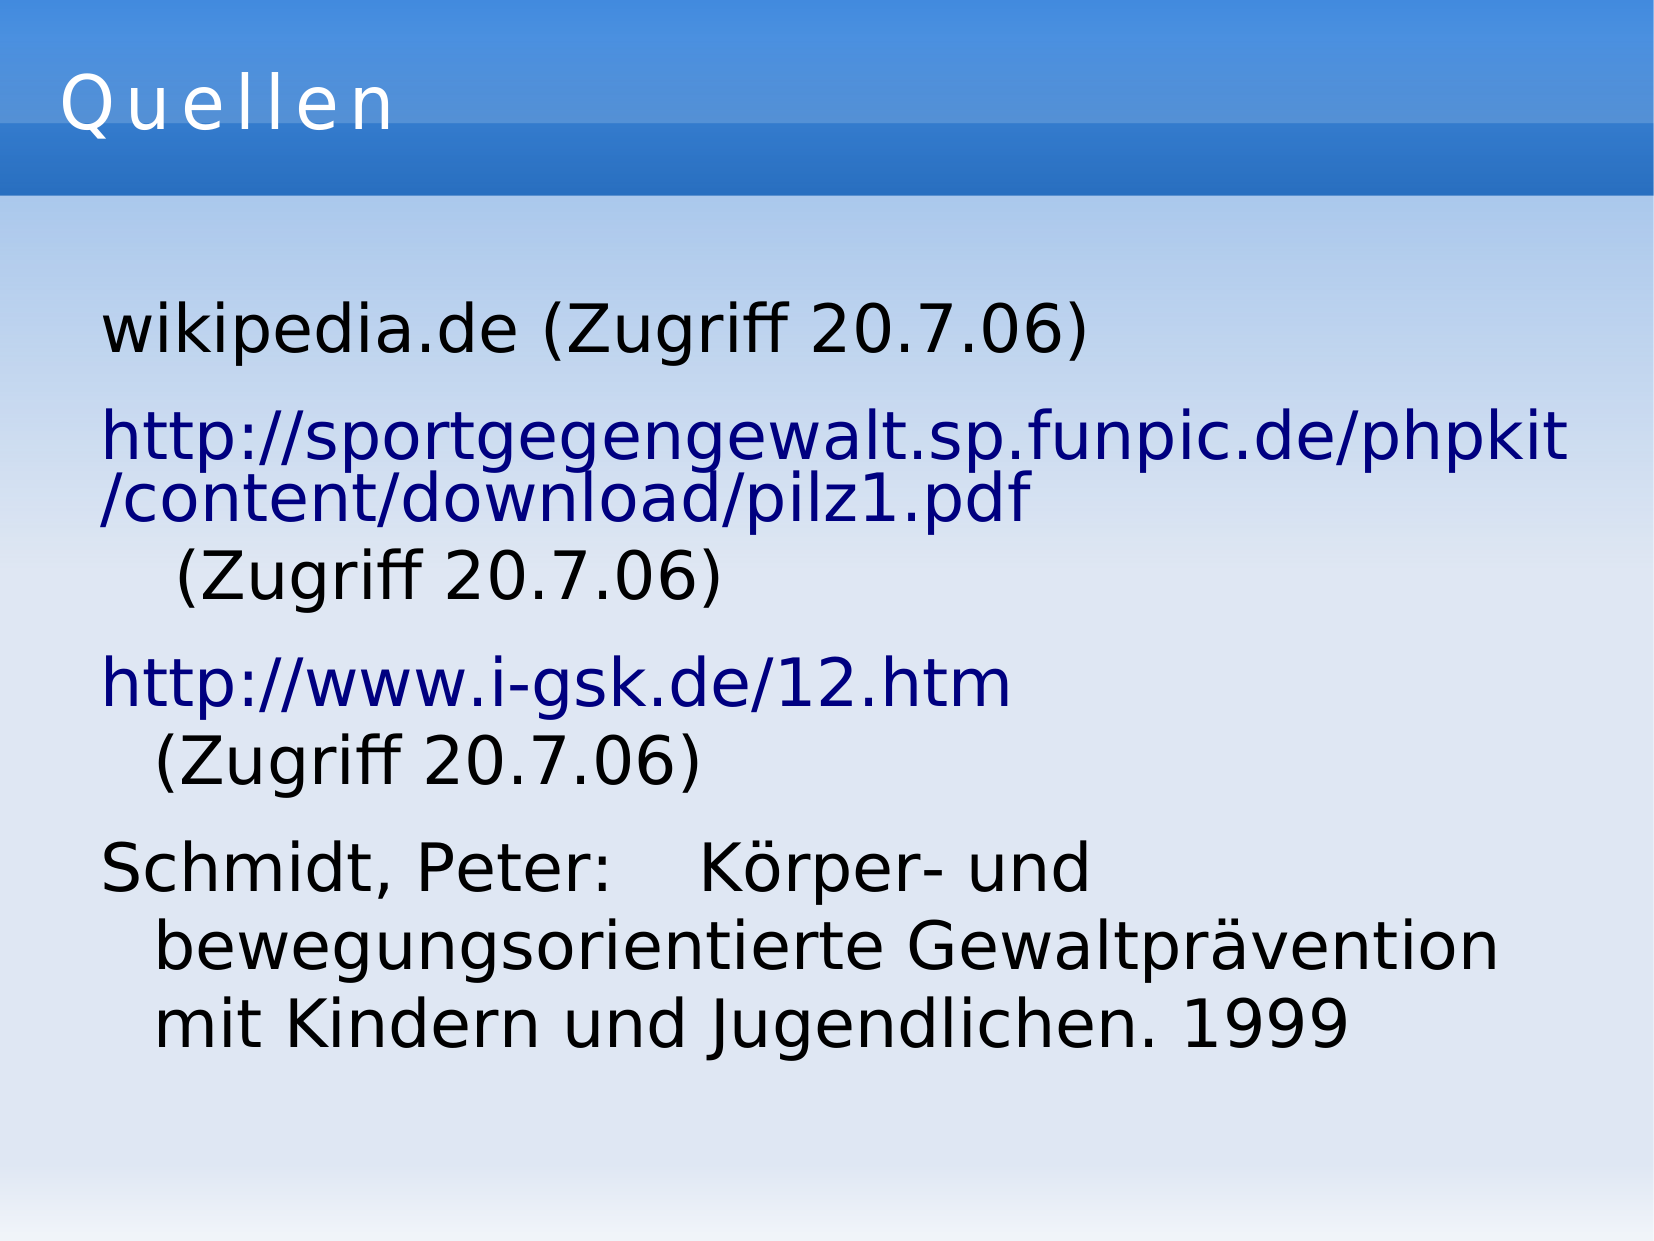

# Quellen
wikipedia.de (Zugriff 20.7.06)
http://sportgegengewalt.sp.funpic.de/phpkit/content/download/pilz1.pdf (Zugriff 20.7.06)
http://www.i-gsk.de/12.htm
(Zugriff 20.7.06)
Schmidt, Peter: Körper- und bewegungsorientierte Gewaltprävention mit Kindern und Jugendlichen. 1999